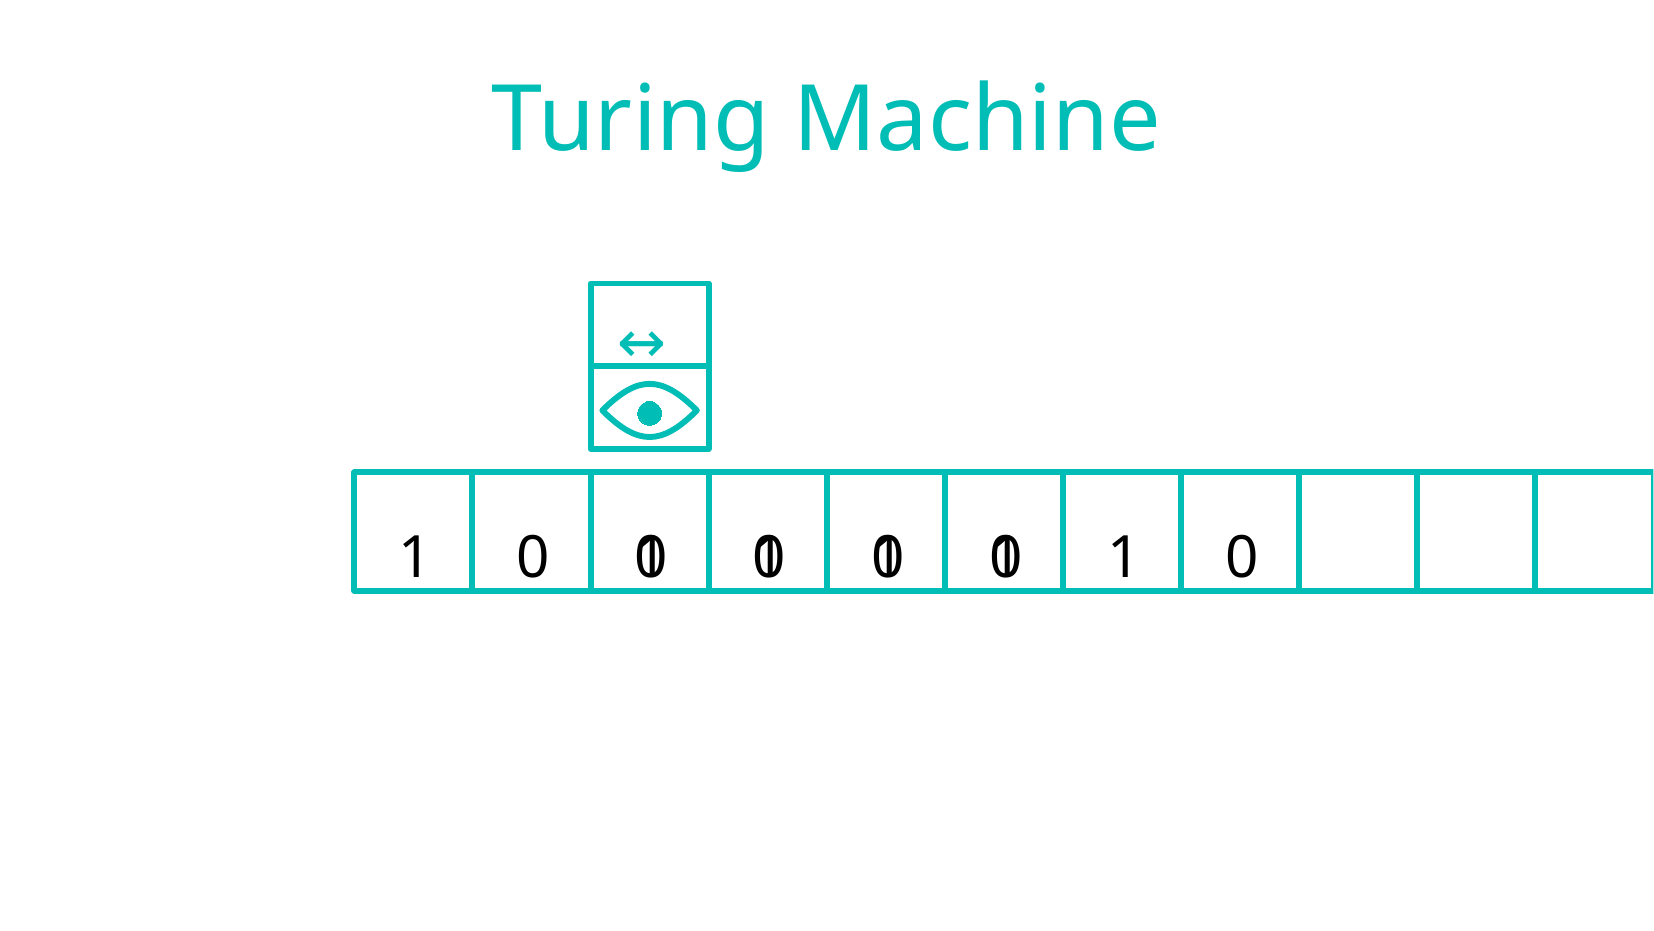

# Turing Machine
→
←
1
0
0
1
0
1
0
1
0
1
1
0